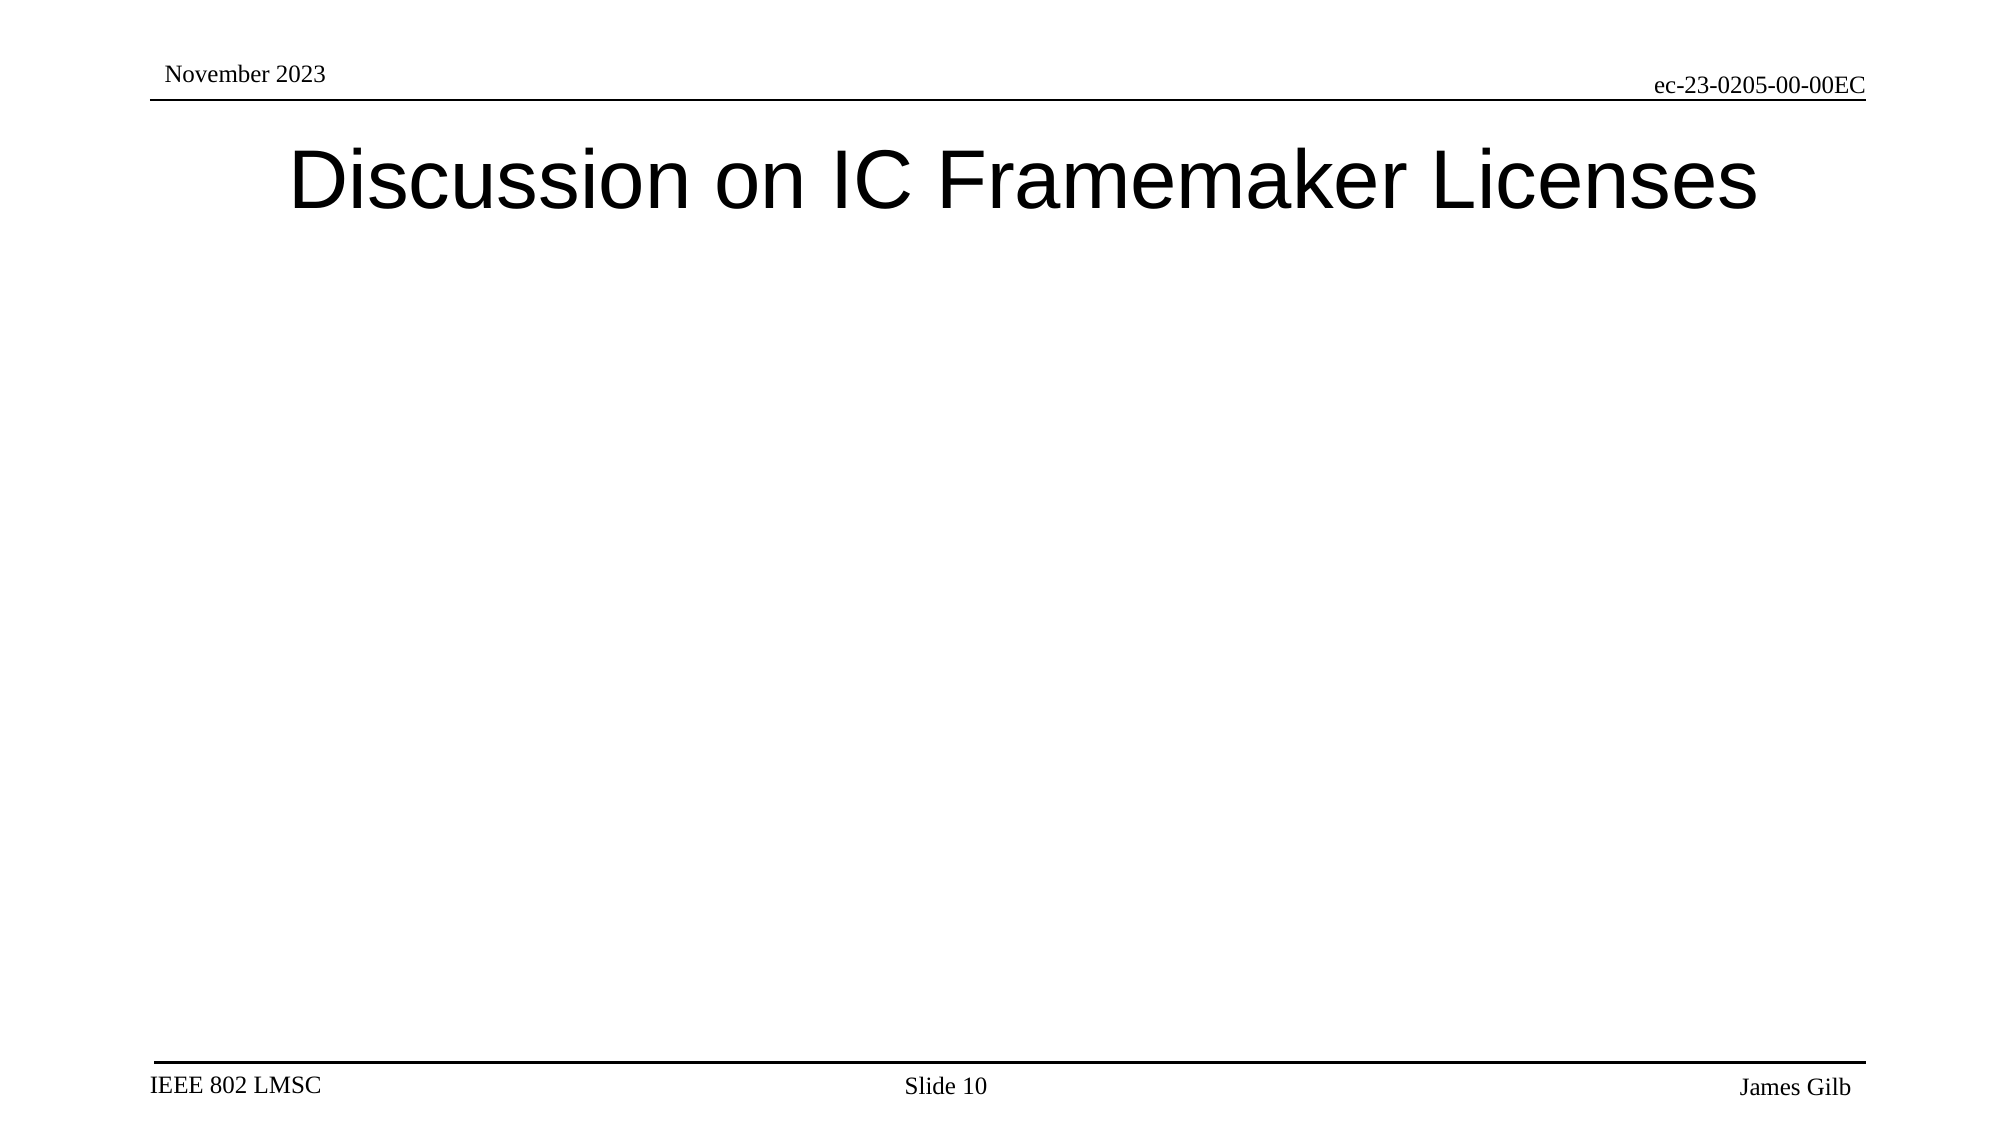

# Discussion on IC Framemaker Licenses
10